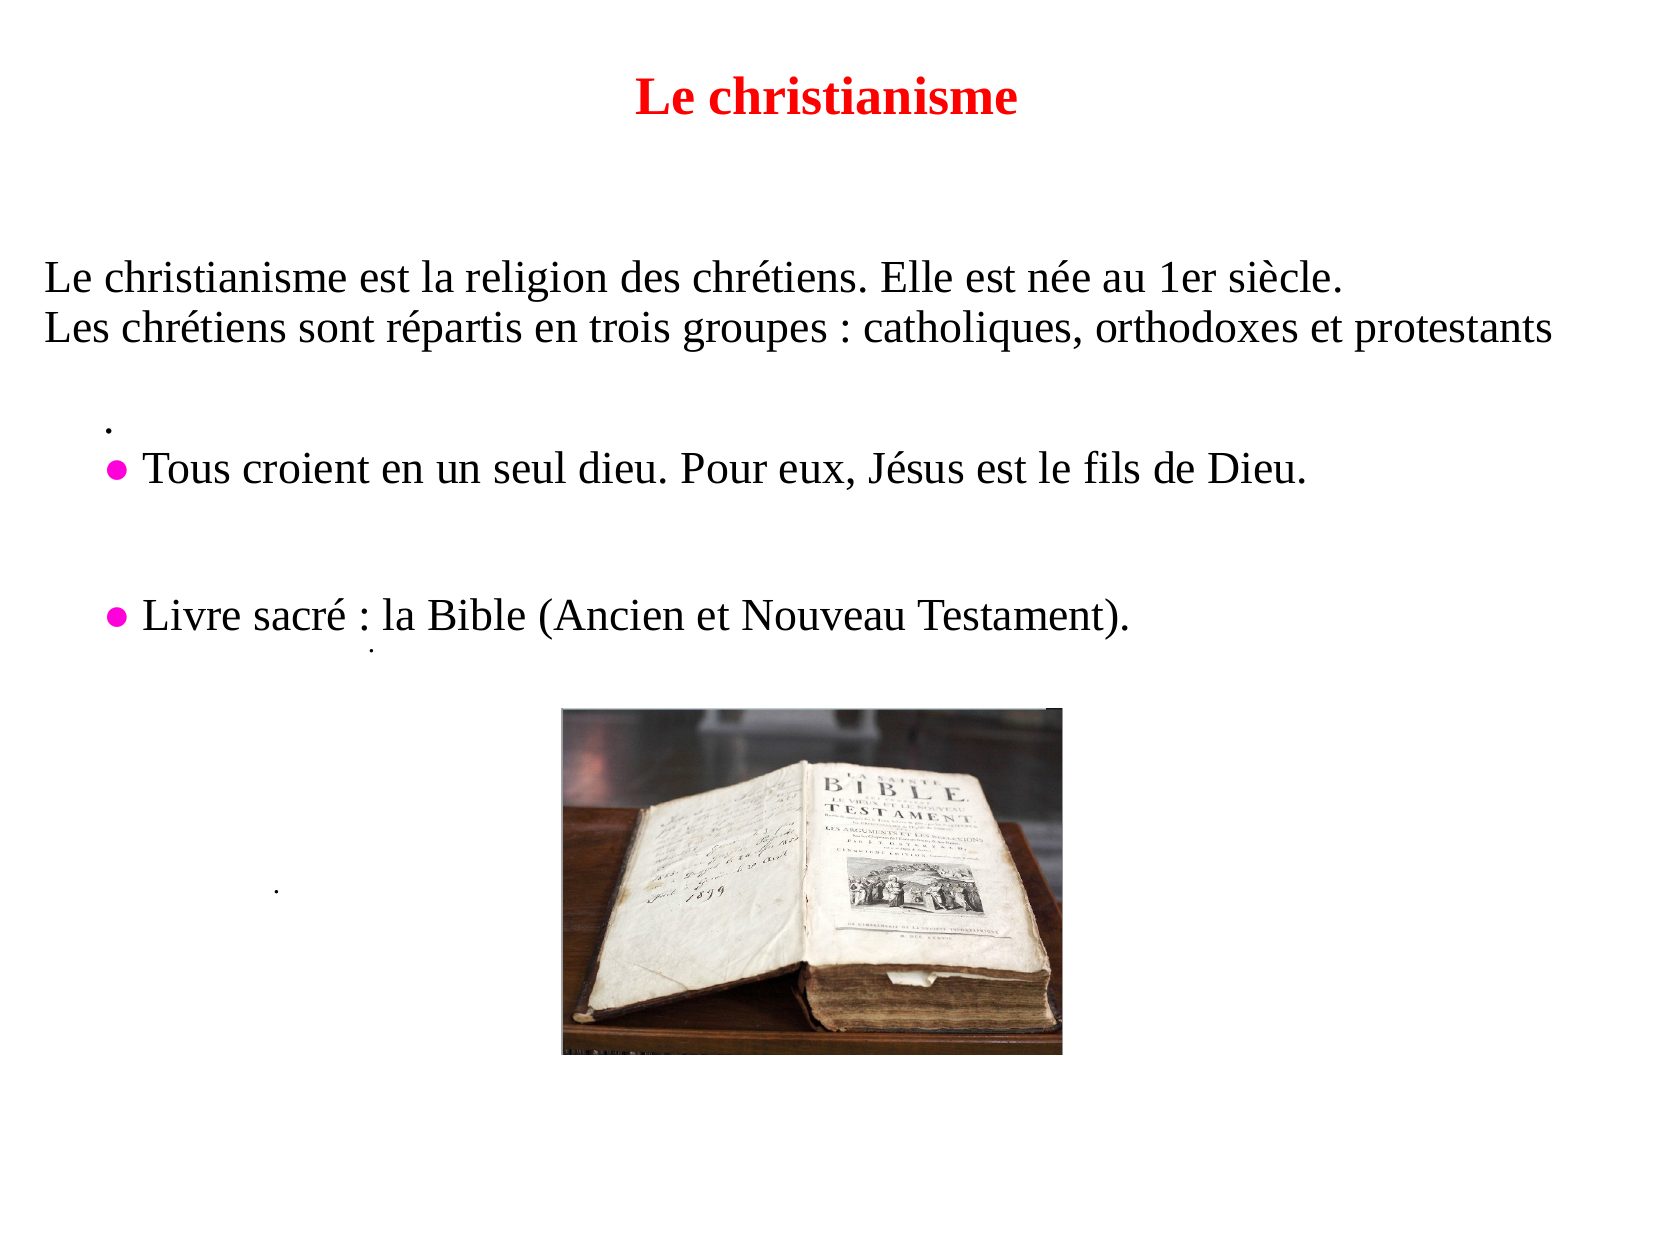

Le christianisme
Le christianisme est la religion des chrétiens. Elle est née au 1er siècle.
Les chrétiens sont répartis en trois groupes : catholiques, orthodoxes et protestants
.
● Tous croient en un seul dieu. Pour eux, Jésus est le fils de Dieu.
● Livre sacré : la Bible (Ancien et Nouveau Testament).
.
.